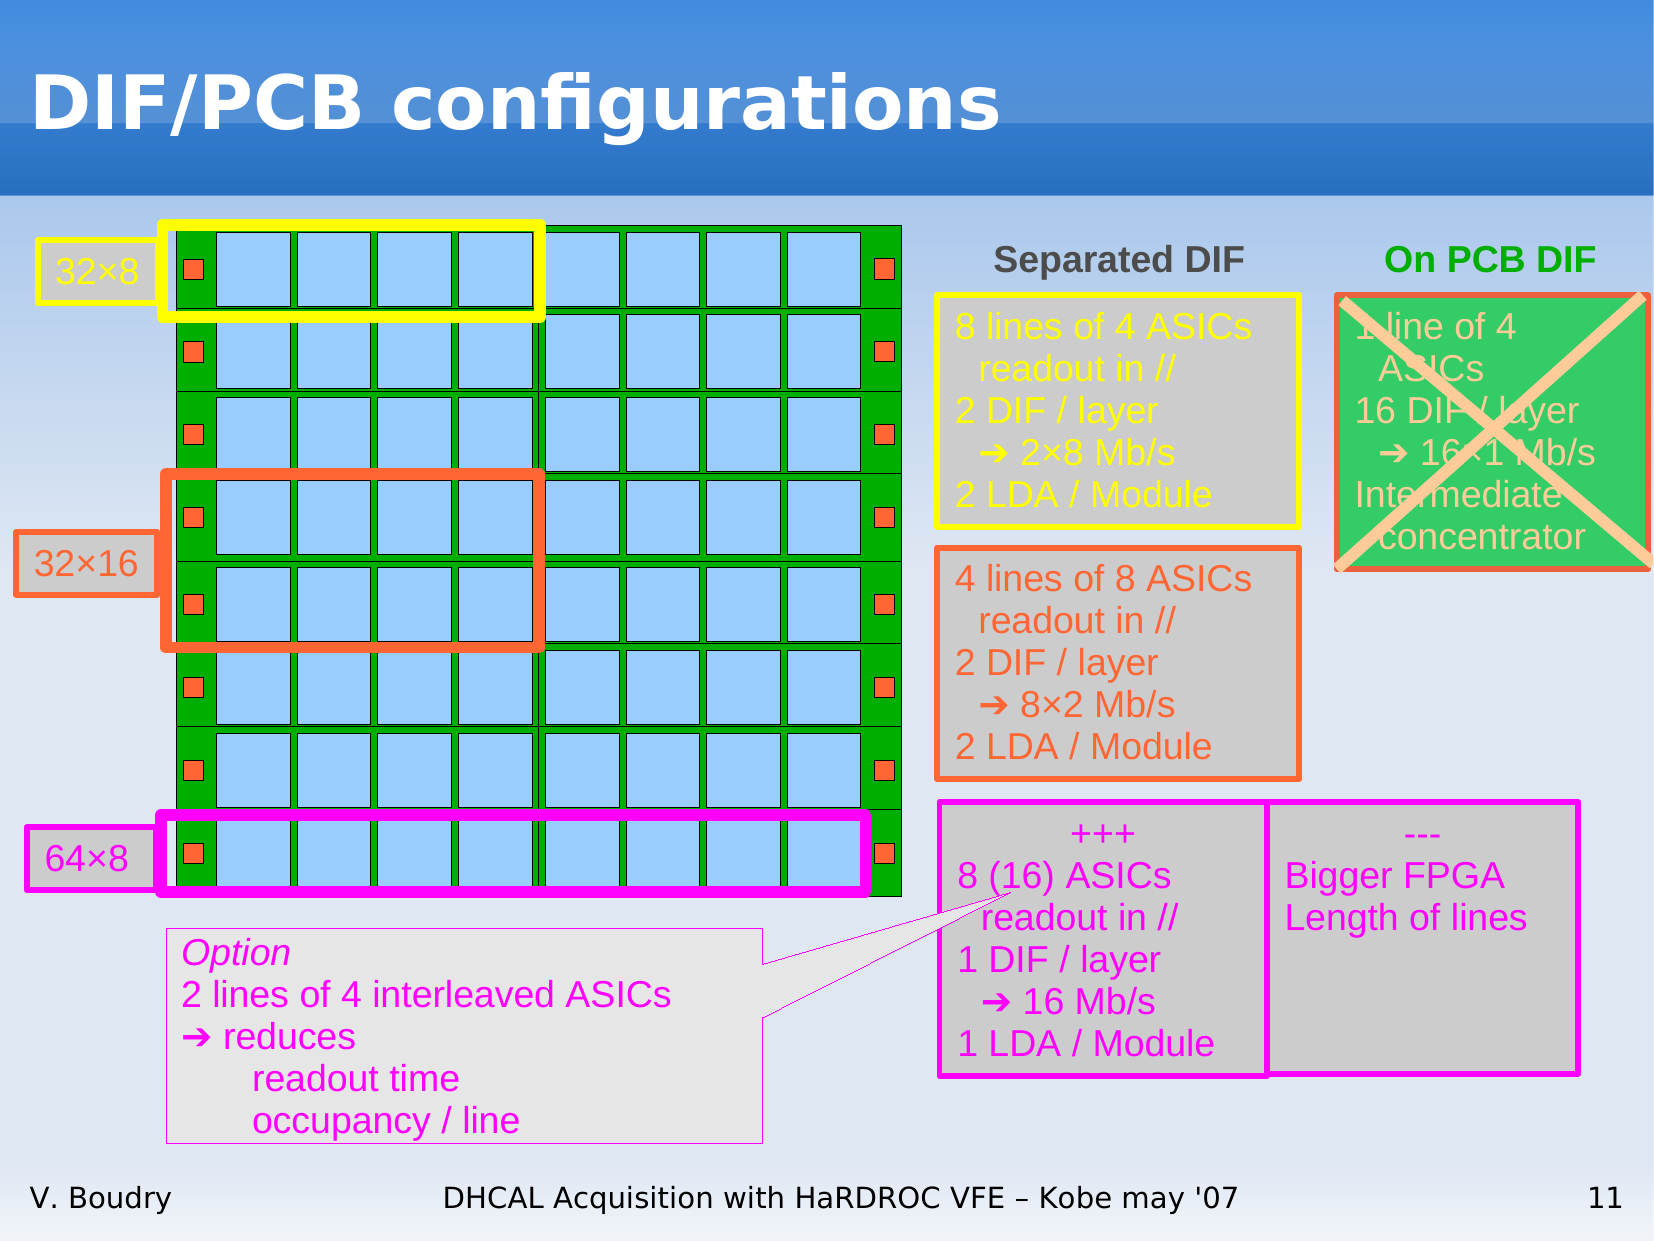

# DIF/PCB configurations
Separated DIF
32×8
8 lines of 4 ASICs
readout in //
2 DIF / layer
➔ 2×8 Mb/s
2 LDA / Module
On PCB DIF
1 line of 4 ASICs
16 DIF / layer
➔ 16×1 Mb/s
Intermediate concentrator
32×16
4 lines of 8 ASICs
readout in //
2 DIF / layer
➔ 8×2 Mb/s
2 LDA / Module
+++
8 (16) ASICs readout in //
1 DIF / layer
➔ 16 Mb/s
1 LDA / Module
---
Bigger FPGA
Length of lines
64×8
Option
2 lines of 4 interleaved ASICs
➔ reduces
readout time
occupancy / line
DHCAL Acquisition with HaRDROC VFE – Kobe may '07
11